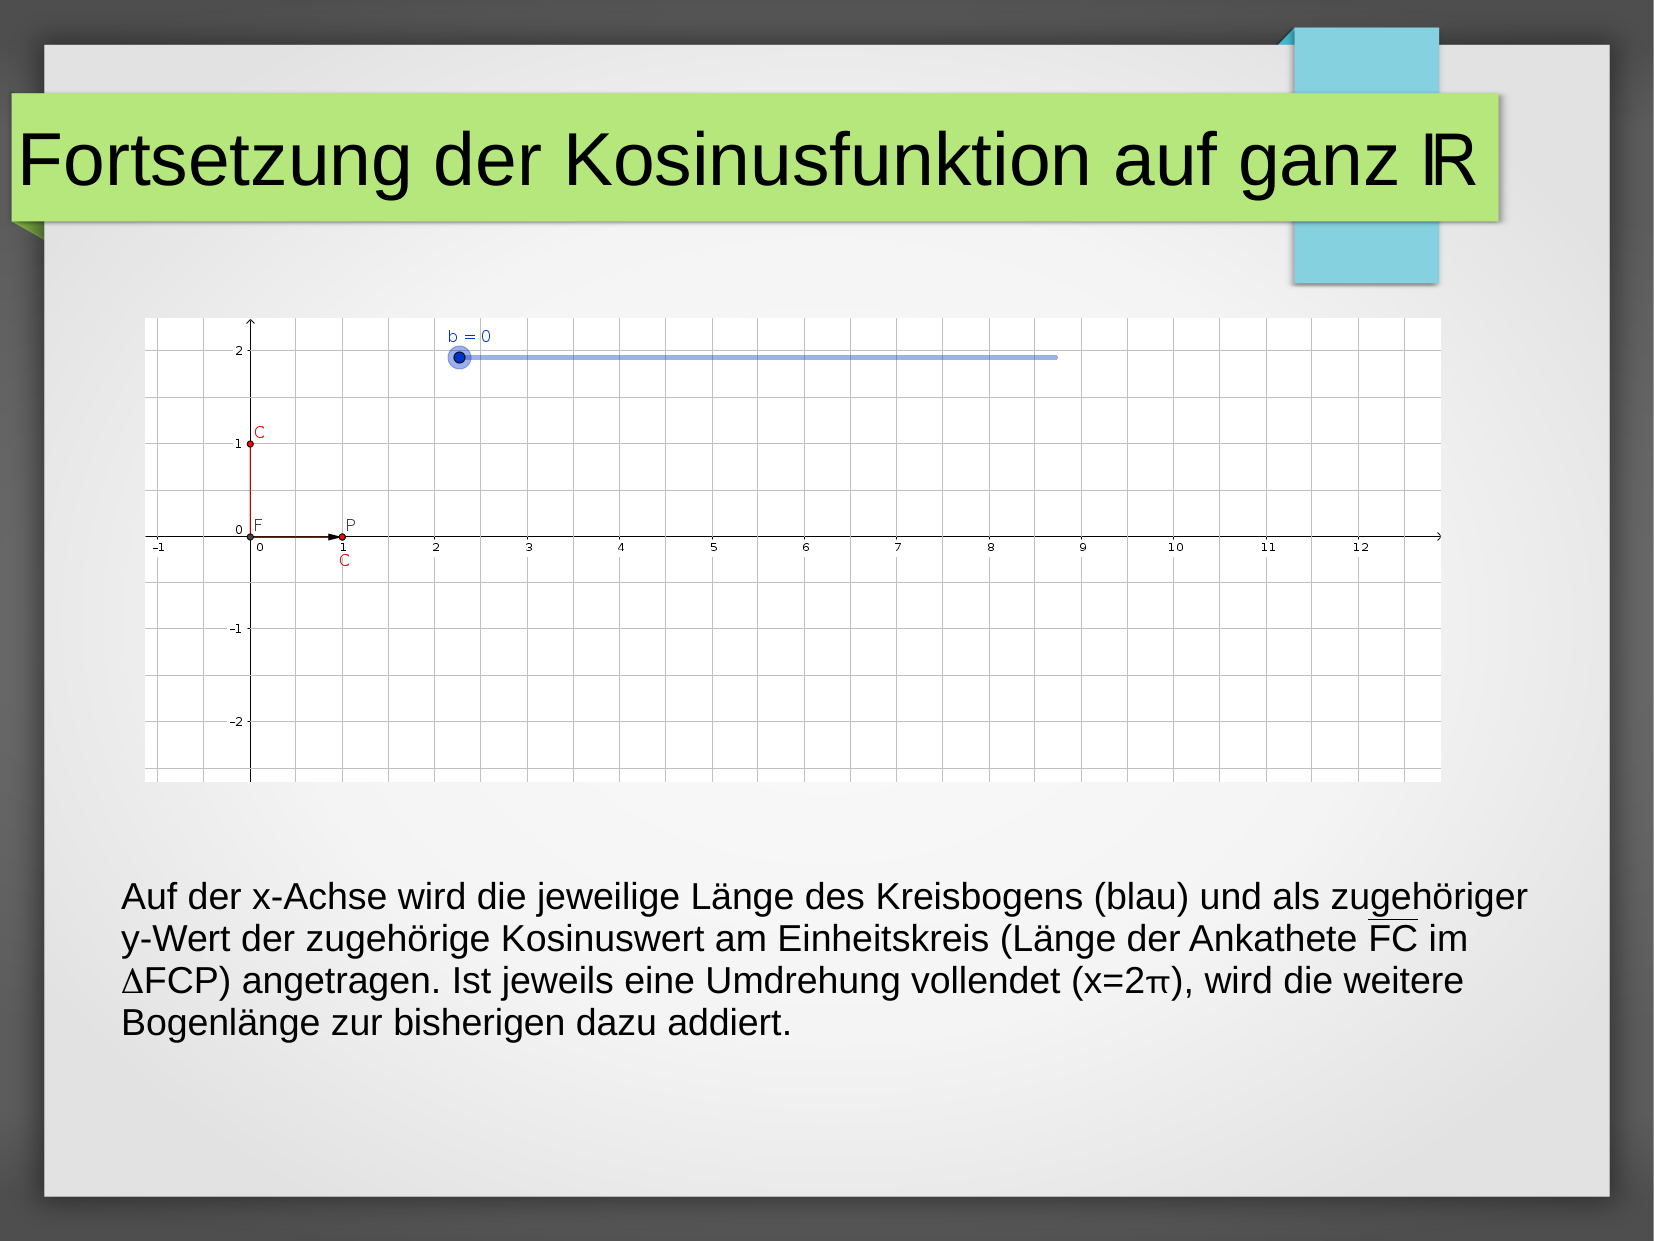

# Fortsetzung der Kosinusfunktion auf ganz ℝ
Auf der x-Achse wird die jeweilige Länge des Kreisbogens (blau) und als zugehöriger y-Wert der zugehörige Kosinuswert am Einheitskreis (Länge der Ankathete FC im ΔFCP) angetragen. Ist jeweils eine Umdrehung vollendet (x=2), wird die weitere Bogenlänge zur bisherigen dazu addiert.